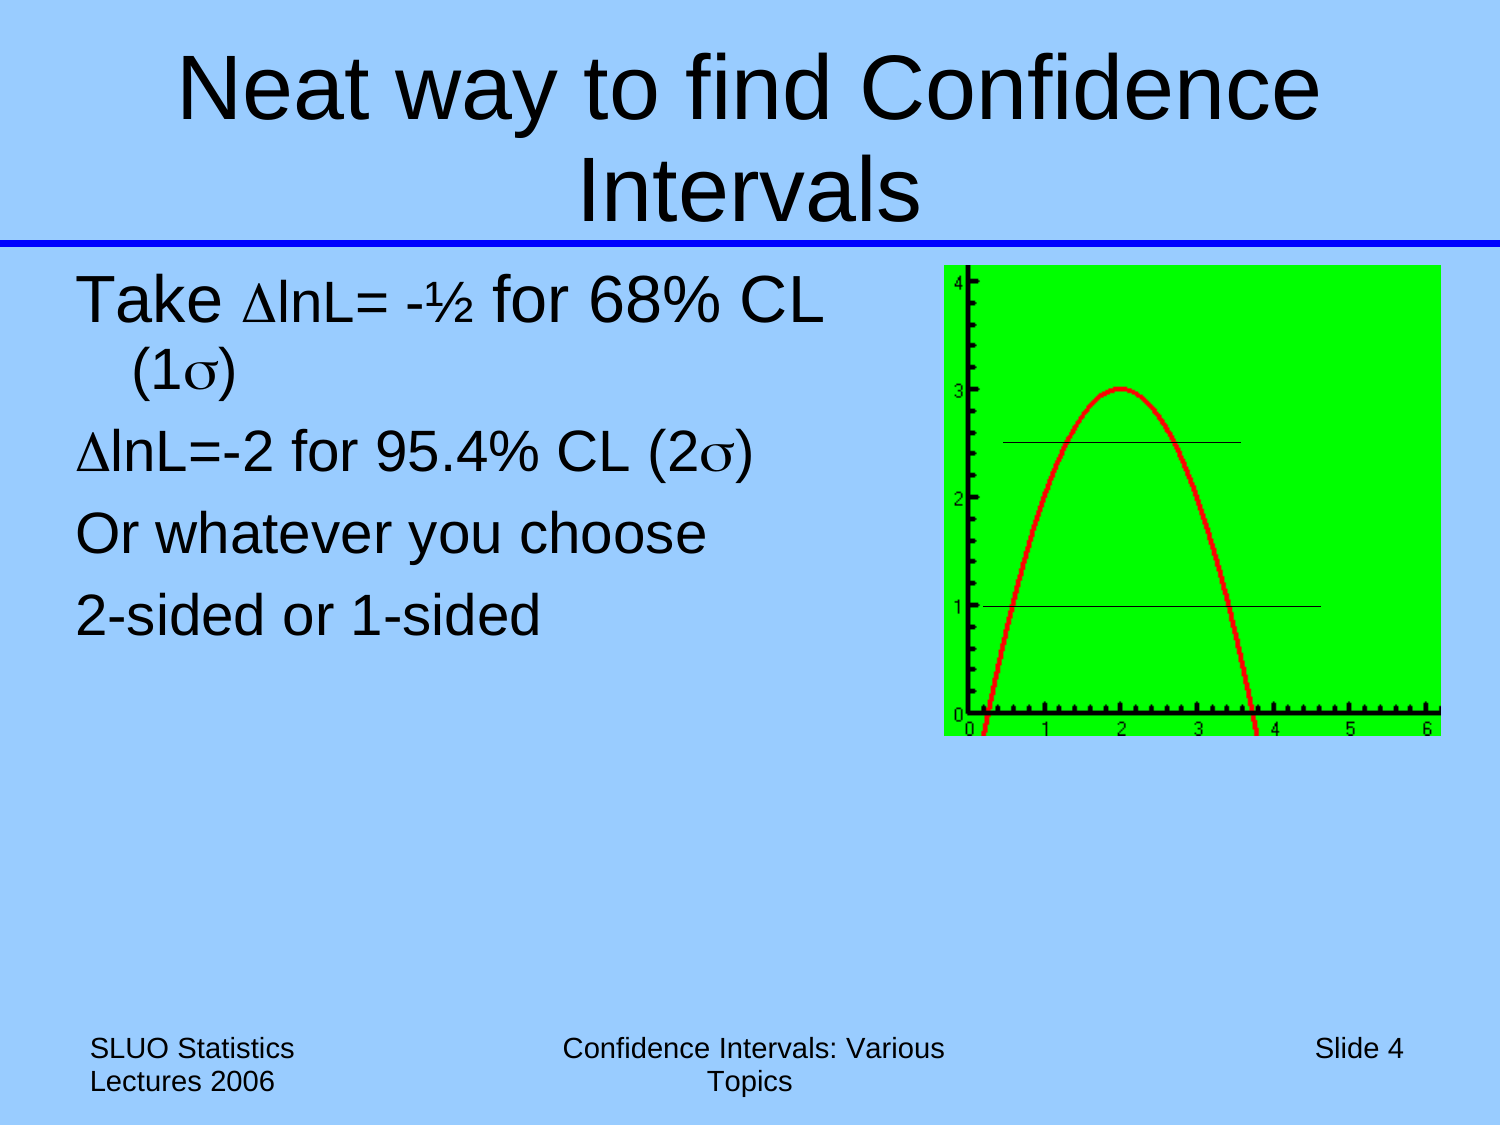

# Neat way to find Confidence Intervals
Take lnL= -½ for 68% CL (1)
lnL=-2 for 95.4% CL (2)
Or whatever you choose
2-sided or 1-sided
4